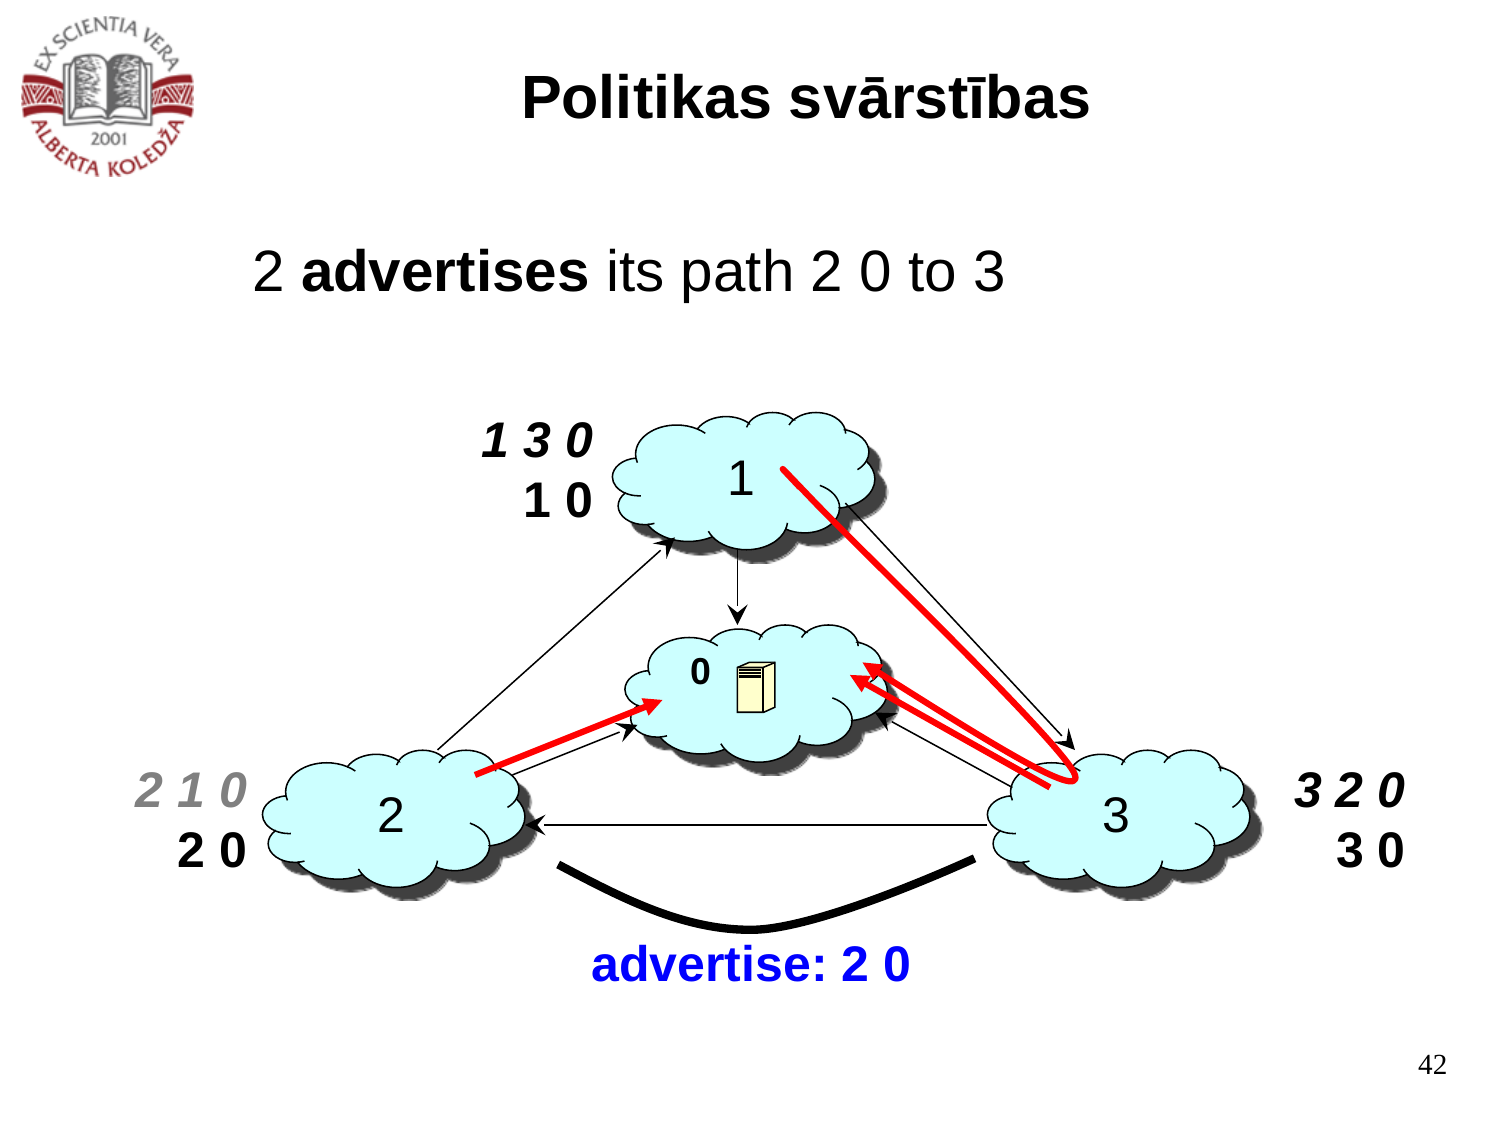

# Politikas svārstības
2 advertises its path 2 0 to 3
1 3 0
 1 0
1
2
3
0
2 1 0
 2 0
3 2 0
 3 0
advertise: 2 0